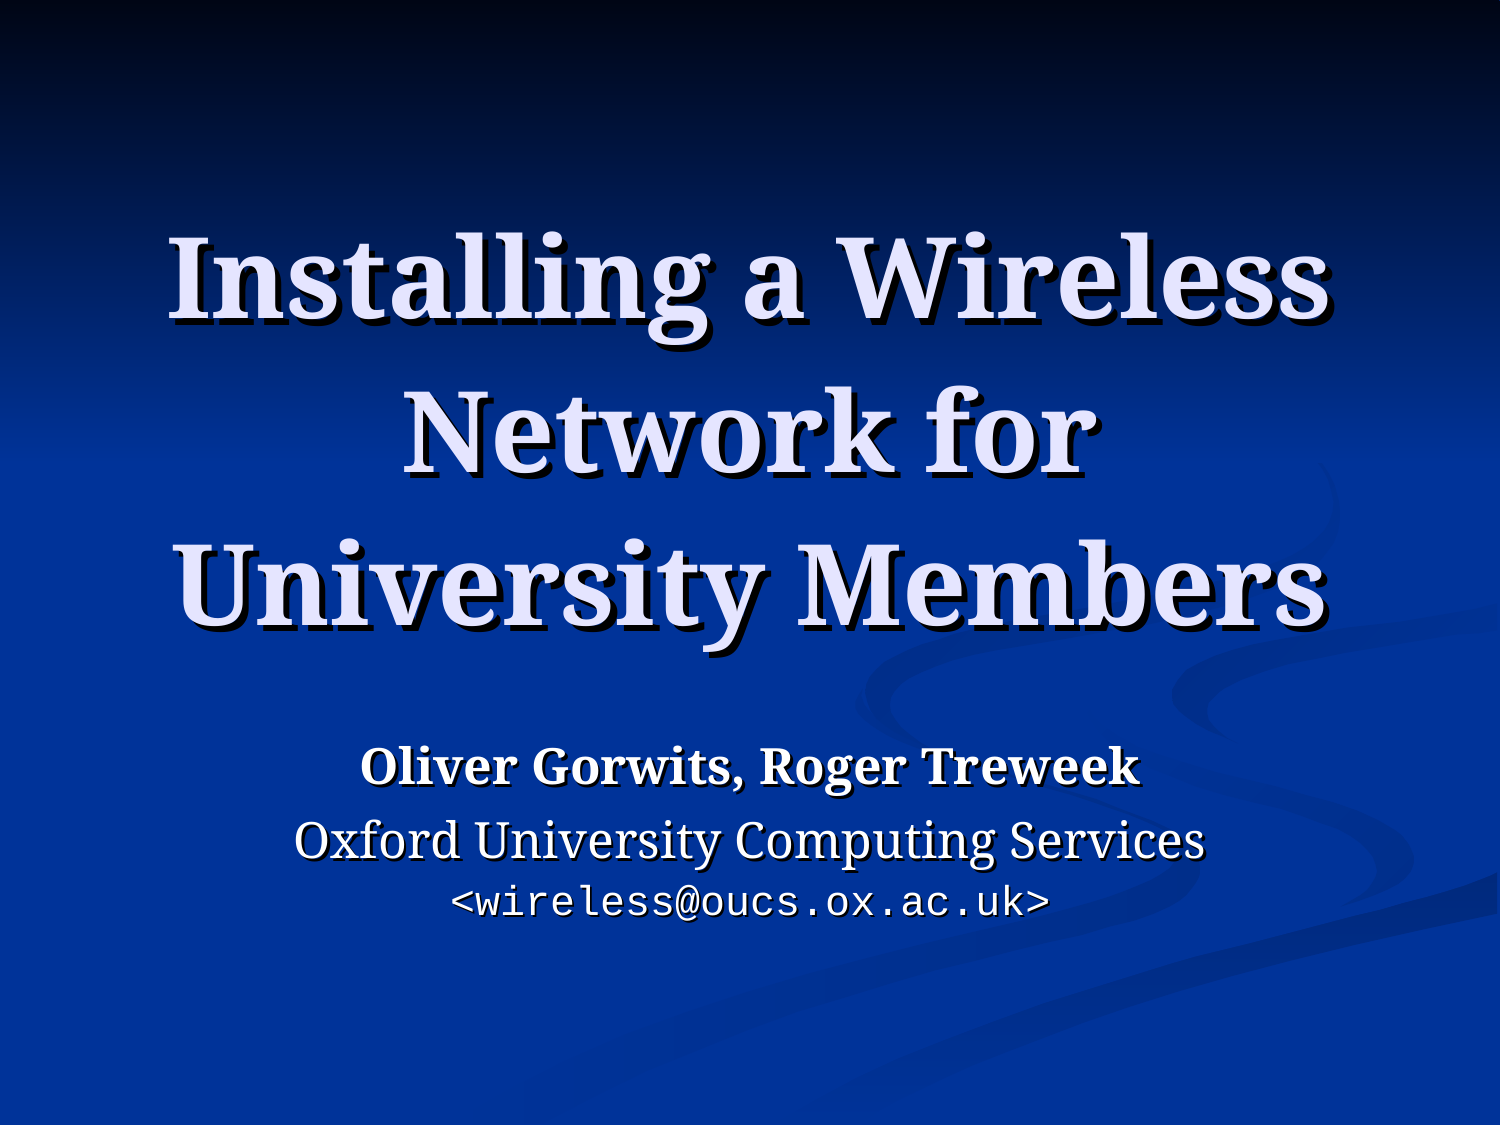

# Installing a Wireless Network for University Members
Oliver Gorwits, Roger Treweek
Oxford University Computing Services
<wireless@oucs.ox.ac.uk>